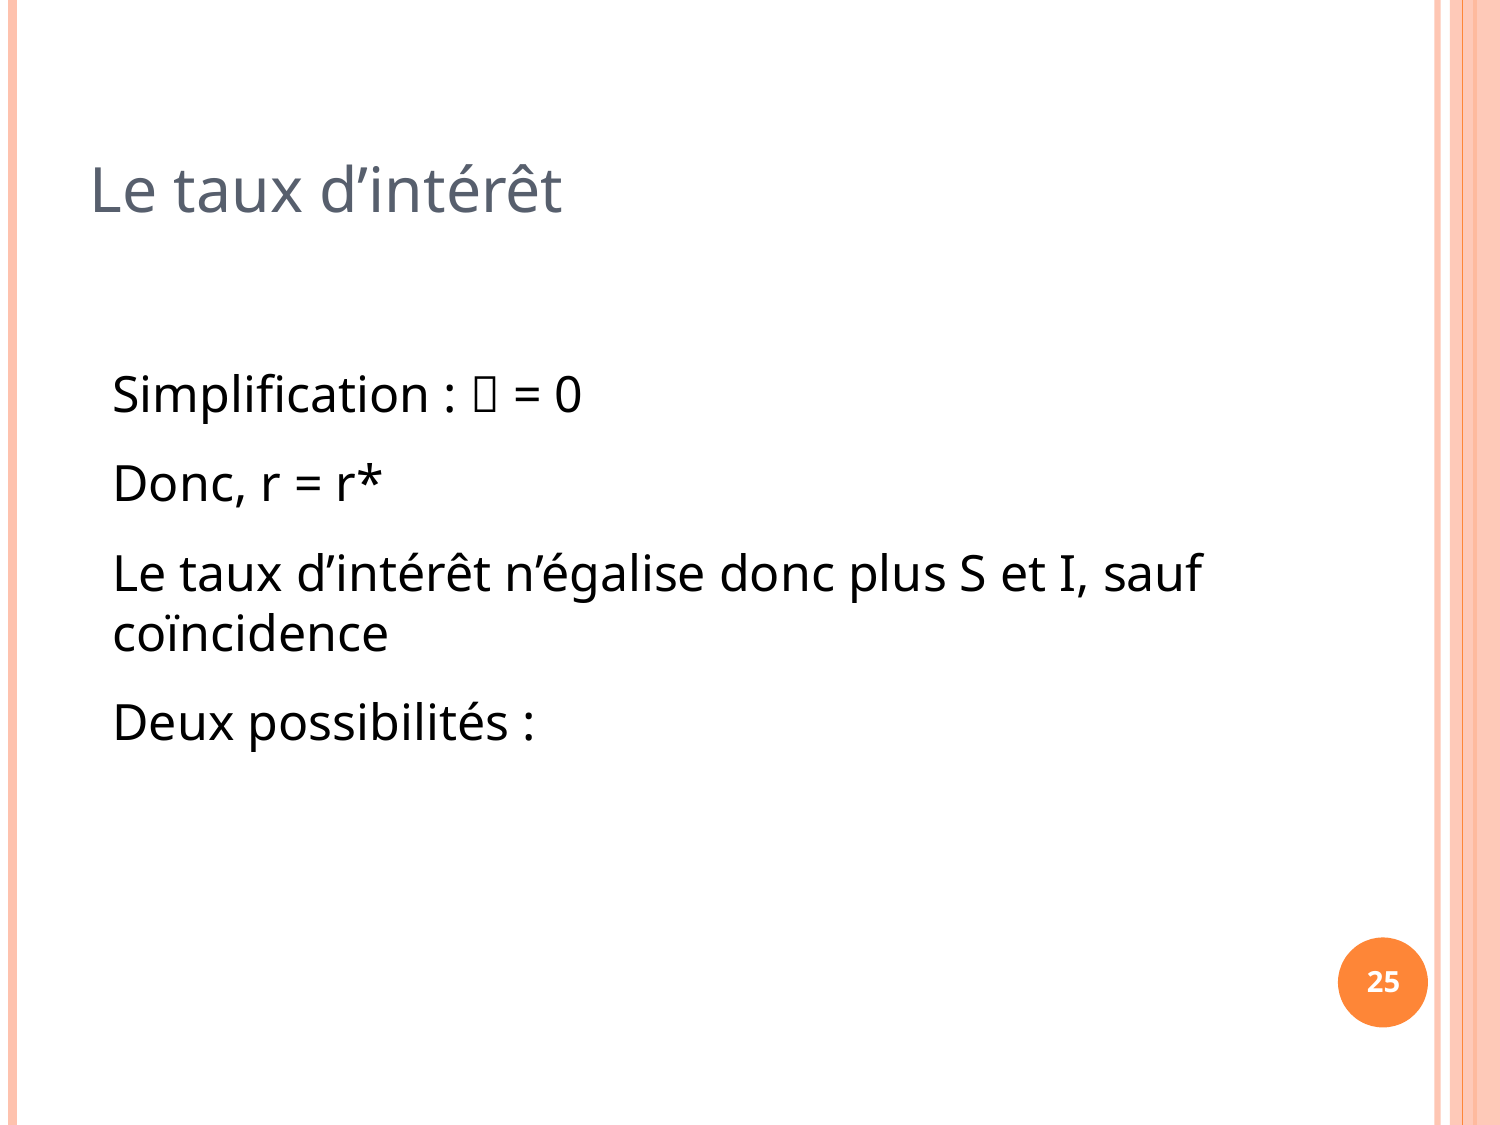

# Le taux d’intérêt
Simplification :  = 0
Donc, r = r*
Le taux d’intérêt n’égalise donc plus S et I, sauf coïncidence
Deux possibilités :